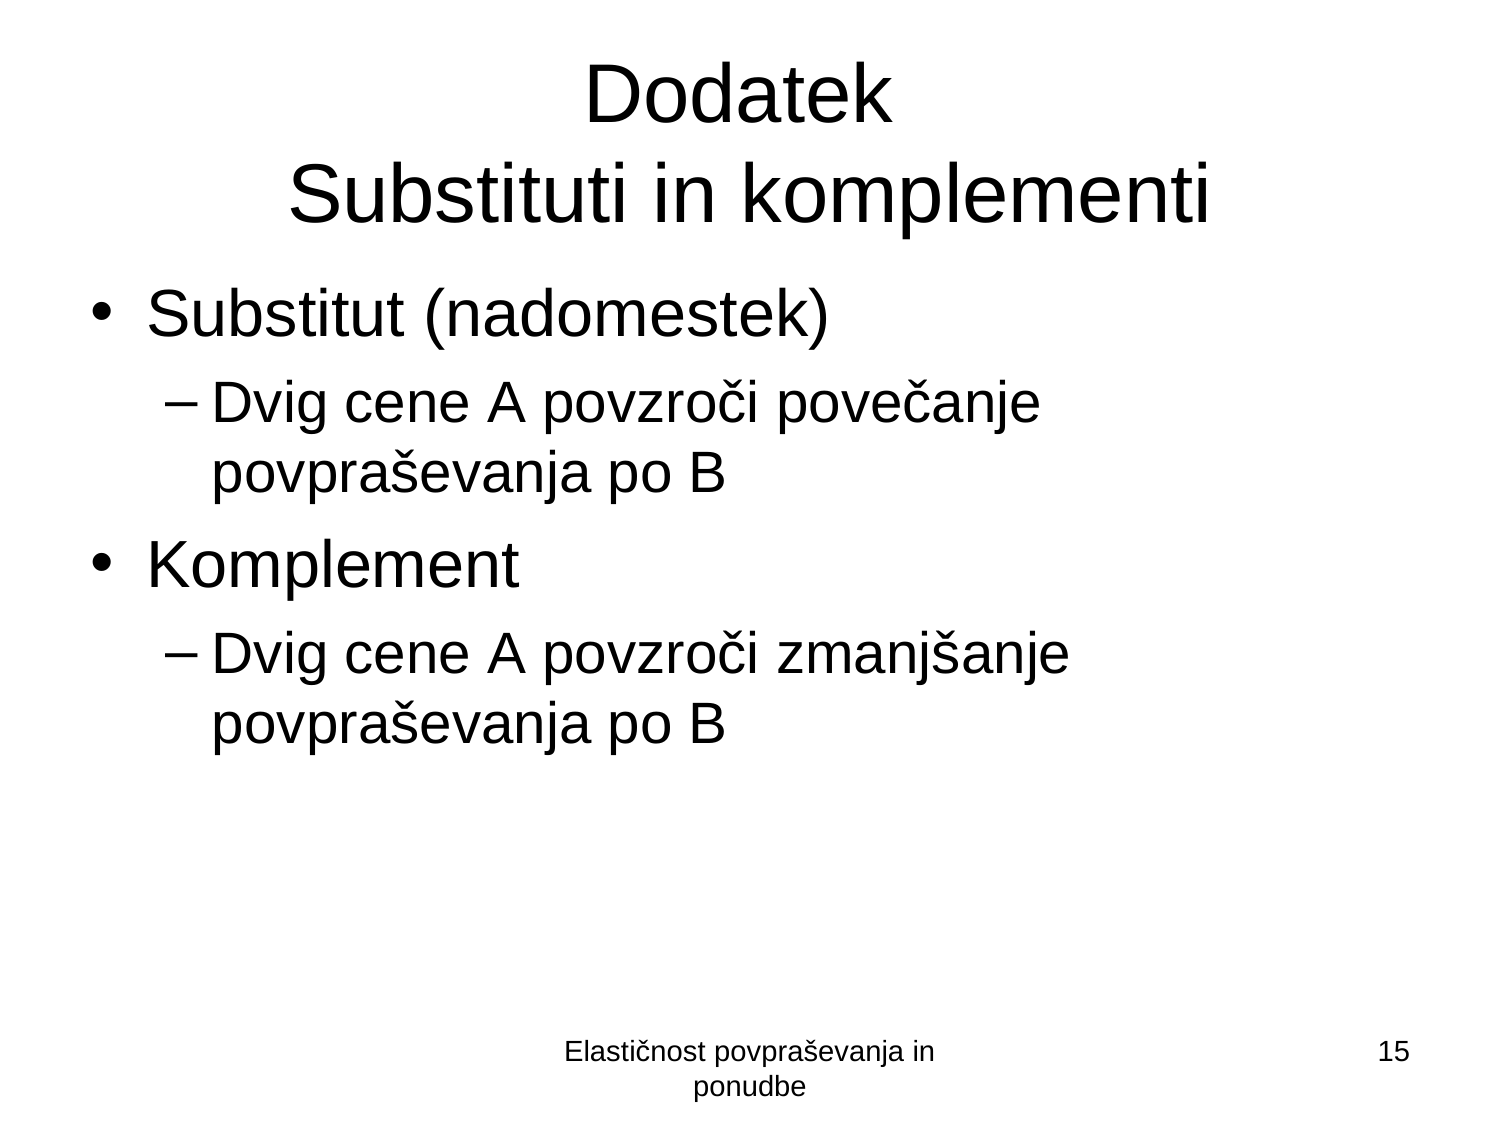

# Dodatek Substituti in komplementi
Substitut (nadomestek)
Dvig cene A povzroči povečanje povpraševanja po B
Komplement
Dvig cene A povzroči zmanjšanje povpraševanja po B
Elastičnost povpraševanja in ponudbe